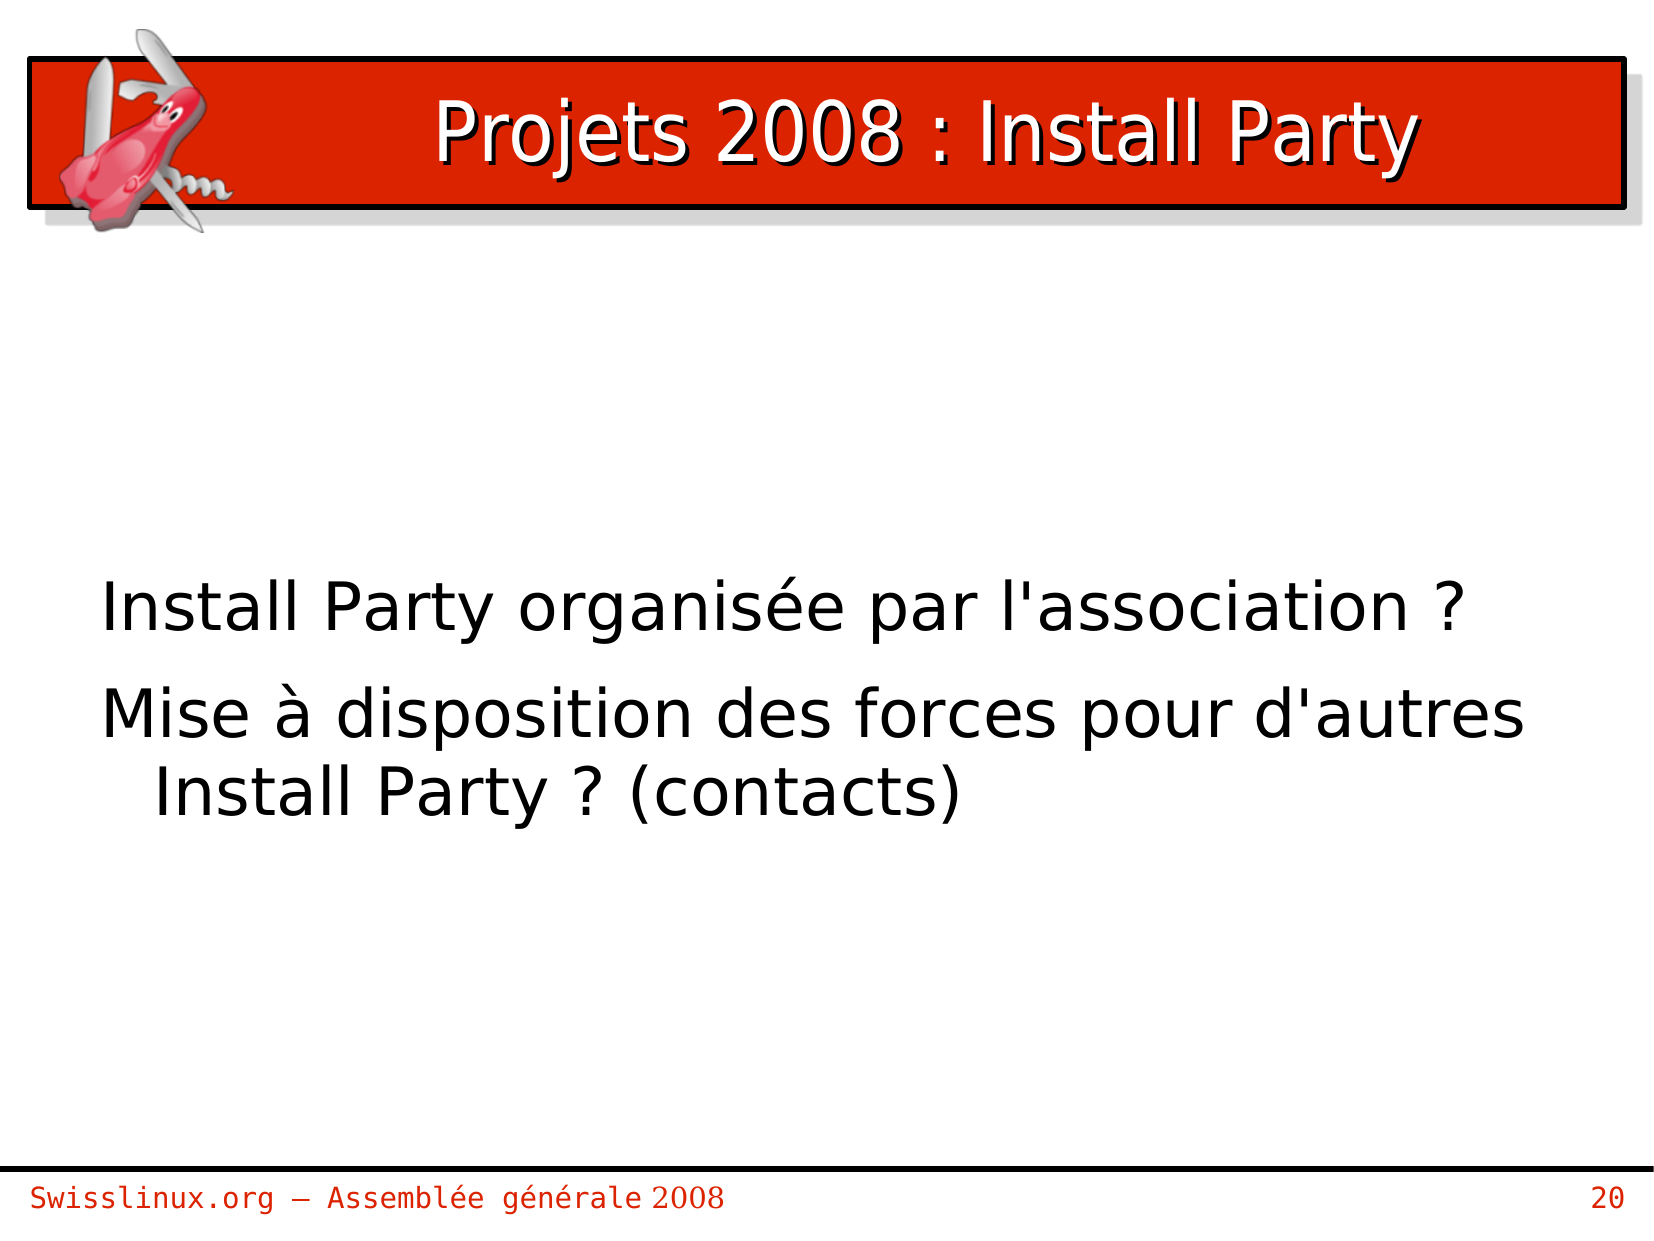

# Projets 2008 : Install Party
Install Party organisée par l'association ?
Mise à disposition des forces pour d'autres Install Party ? (contacts)
26 Janvier 2007
20